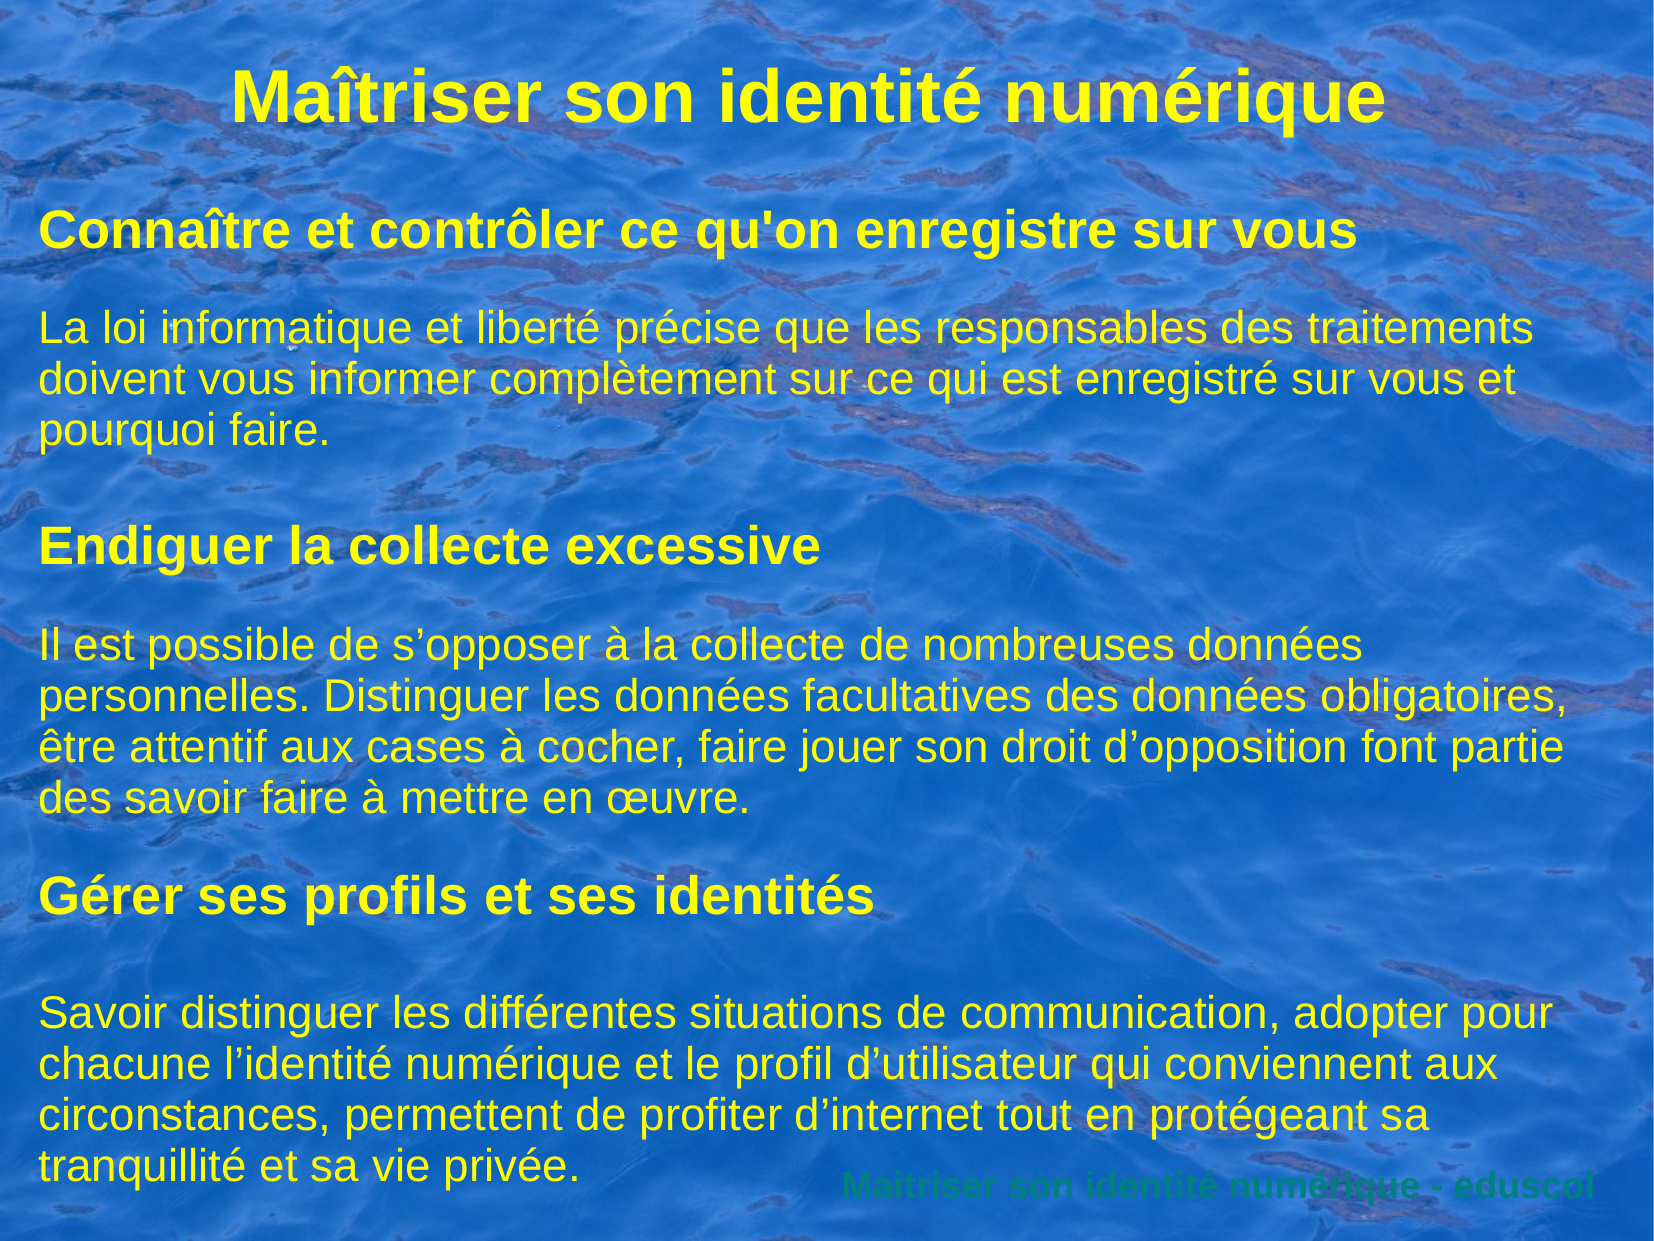

Maîtriser son identité numérique
Connaître et contrôler ce qu'on enregistre sur vous
La loi informatique et liberté précise que les responsables des traitements doivent vous informer complètement sur ce qui est enregistré sur vous et pourquoi faire.
Endiguer la collecte excessive
Il est possible de s’opposer à la collecte de nombreuses données personnelles. Distinguer les données facultatives des données obligatoires, être attentif aux cases à cocher, faire jouer son droit d’opposition font partie des savoir faire à mettre en œuvre.
Gérer ses profils et ses identités
Savoir distinguer les différentes situations de communication, adopter pour chacune l’identité numérique et le profil d’utilisateur qui conviennent aux circonstances, permettent de profiter d’internet tout en protégeant sa tranquillité et sa vie privée.
Maitriser son identité numérique - eduscol